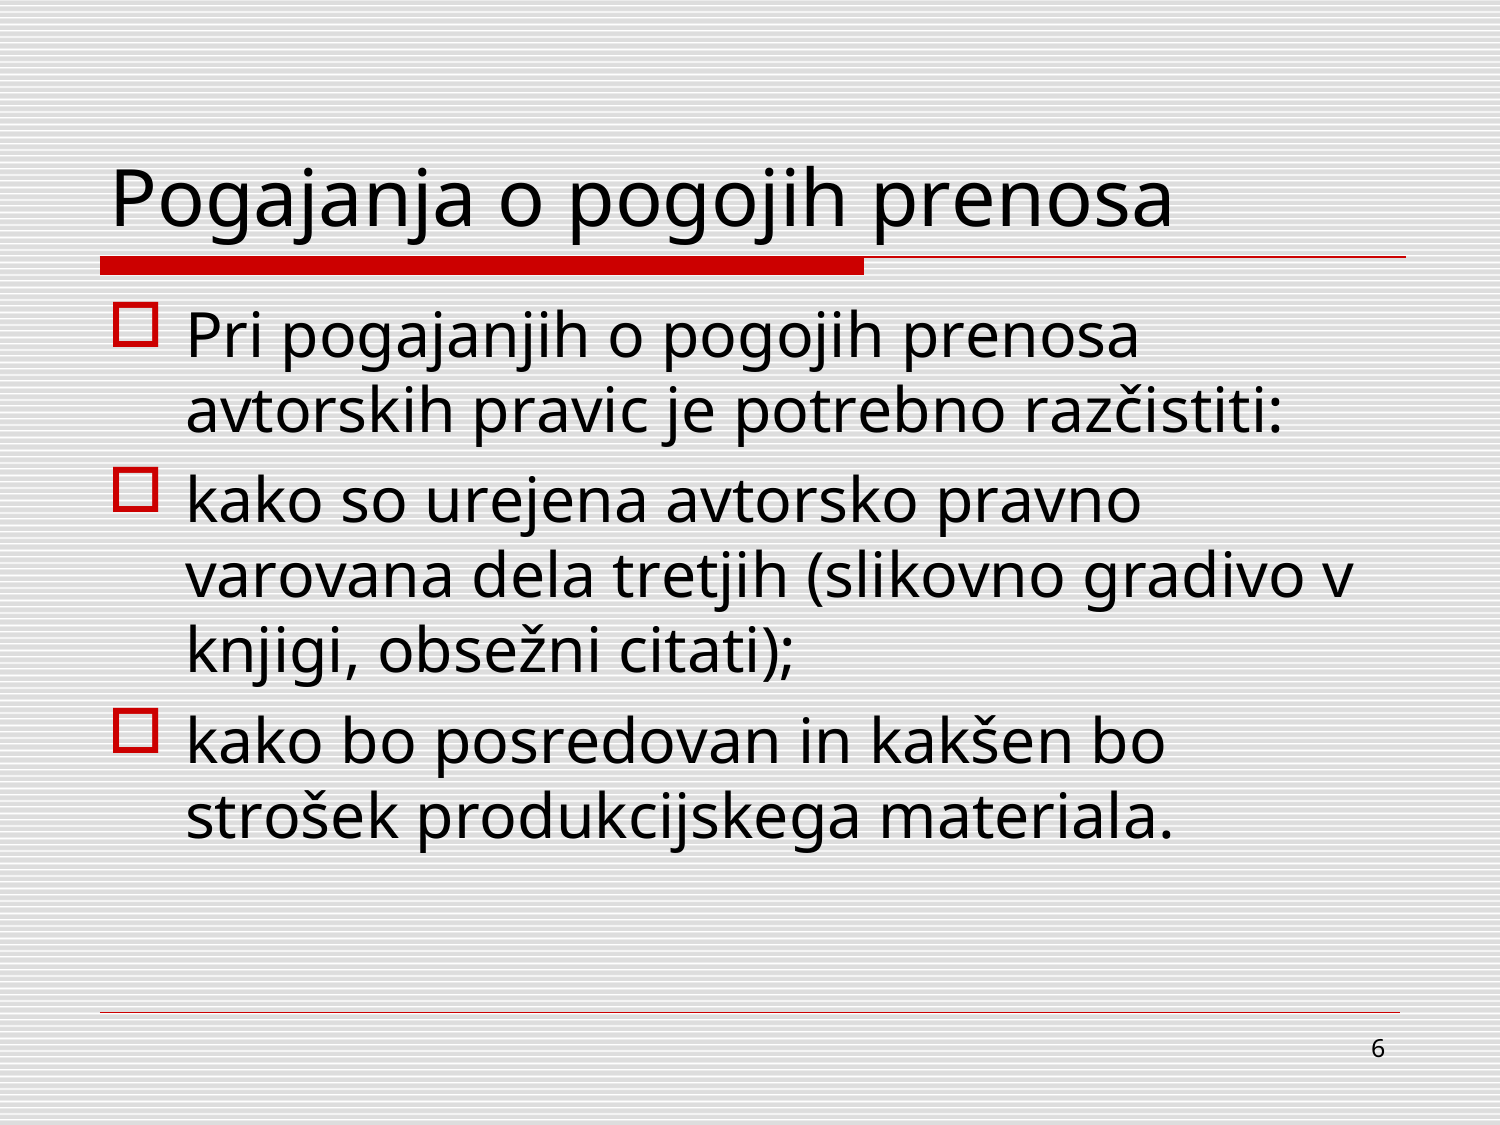

# Pogajanja o pogojih prenosa
Pri pogajanjih o pogojih prenosa avtorskih pravic je potrebno razčistiti:
kako so urejena avtorsko pravno varovana dela tretjih (slikovno gradivo v knjigi, obsežni citati);
kako bo posredovan in kakšen bo strošek produkcijskega materiala.